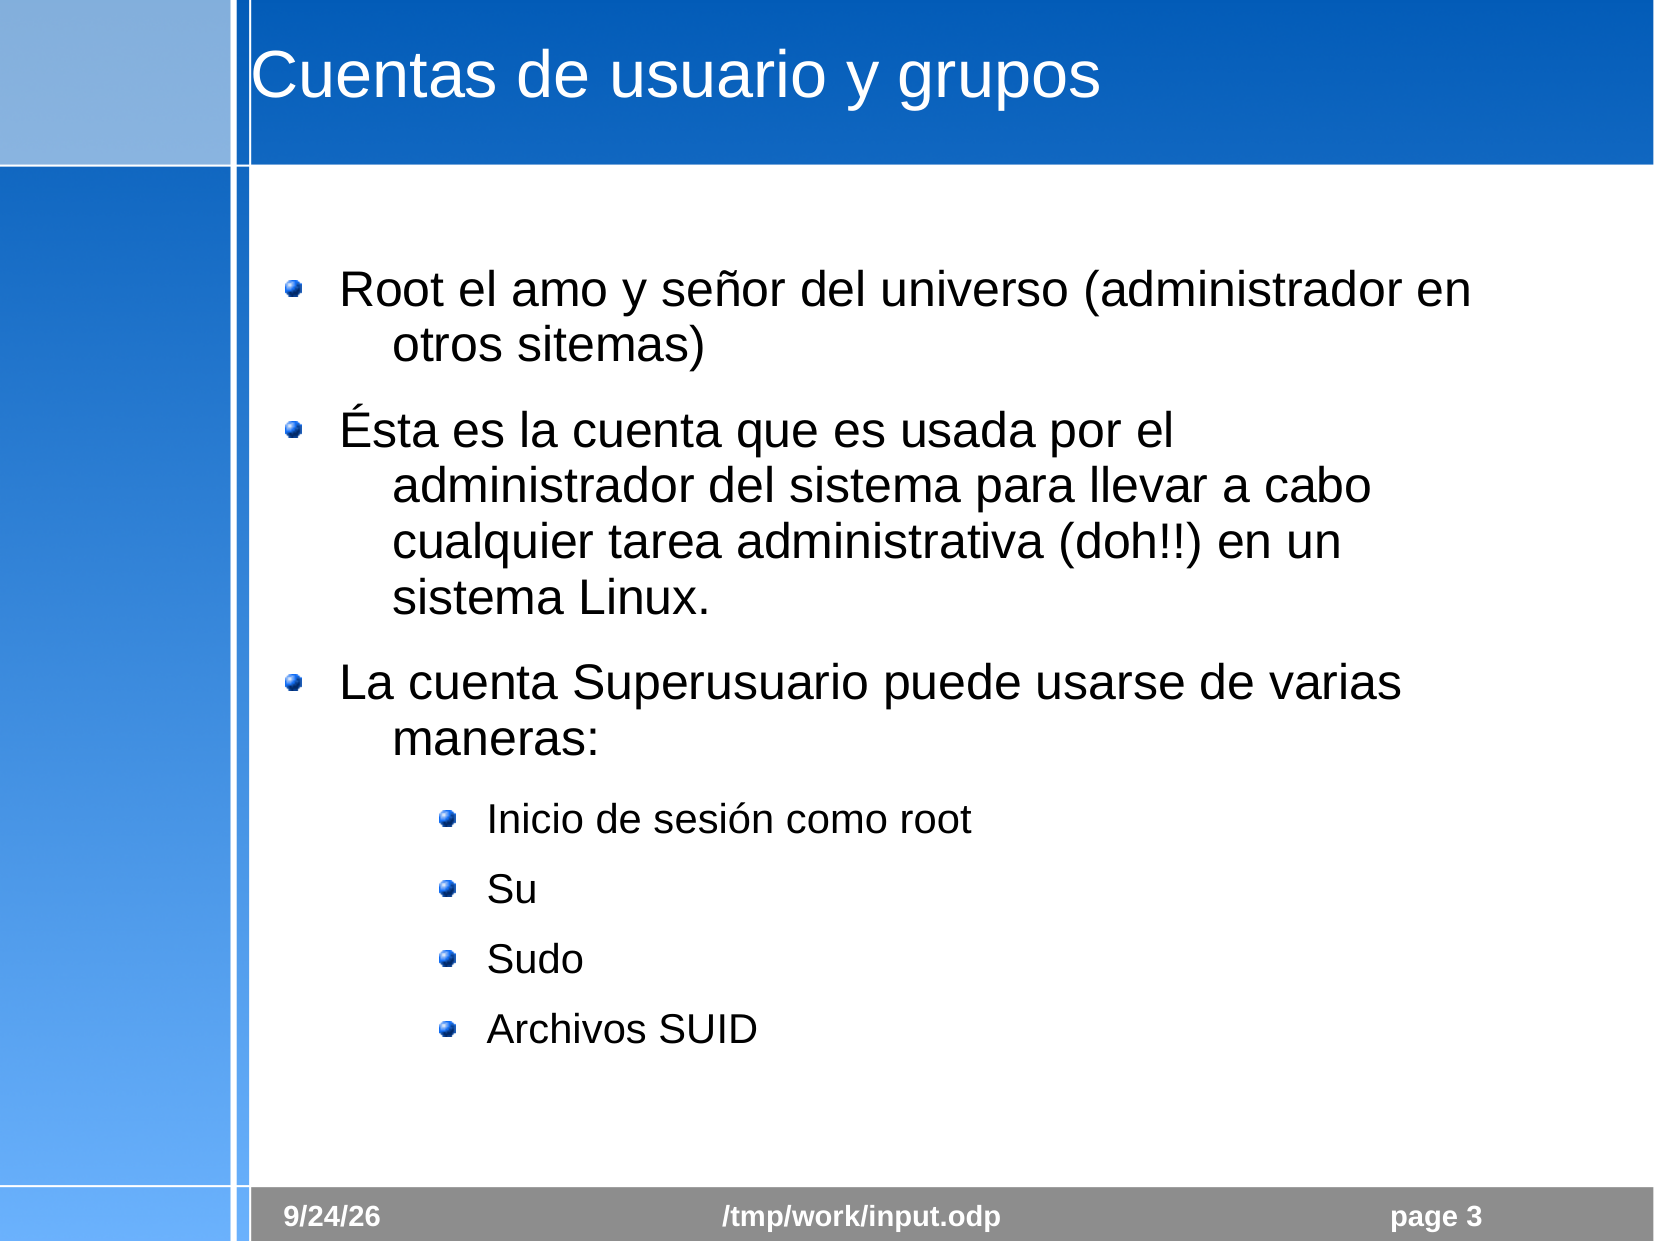

# Cuentas de usuario y grupos
Root el amo y señor del universo (administrador en otros sitemas)
Ésta es la cuenta que es usada por el administrador del sistema para llevar a cabo cualquier tarea administrativa (doh!!) en un sistema Linux.
La cuenta Superusuario puede usarse de varias maneras:
Inicio de sesión como root
Su
Sudo
Archivos SUID